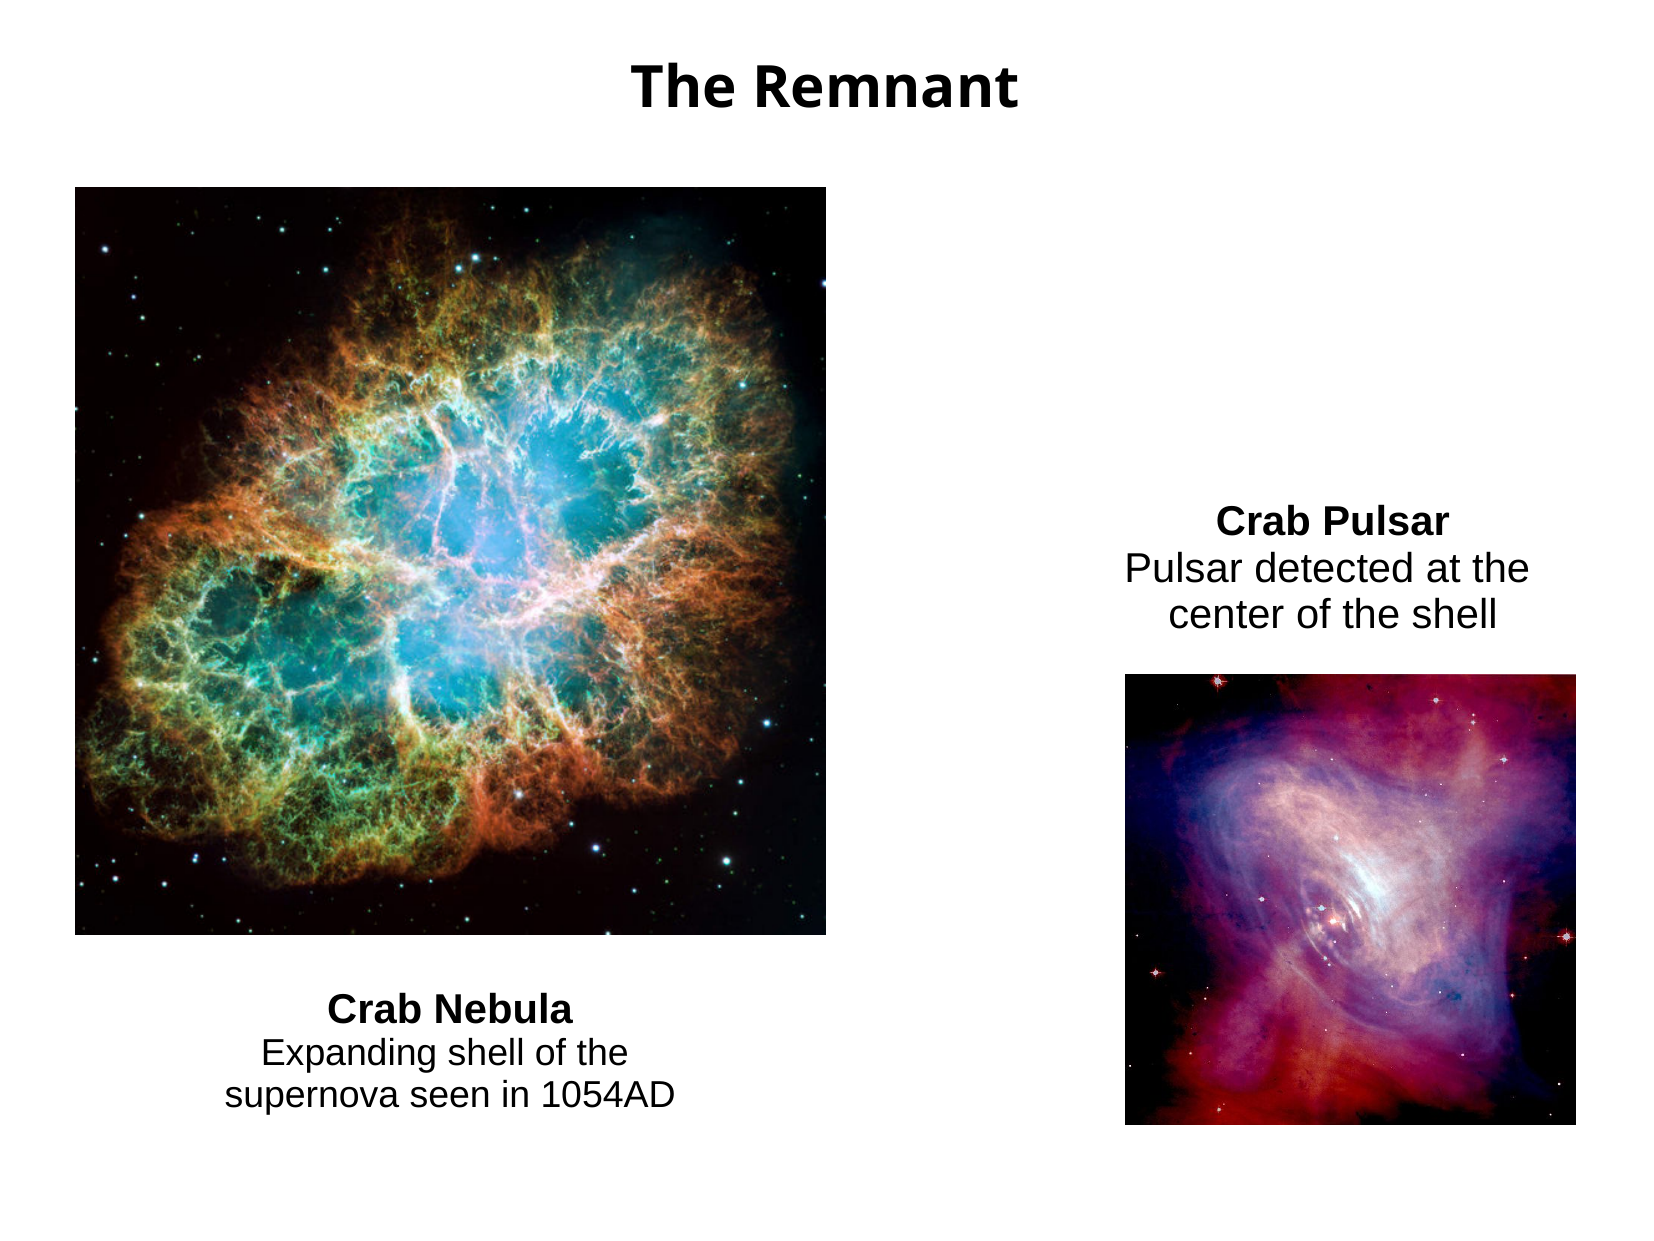

The Remnant
Crab Pulsar
Pulsar detected at the
center of the shell
Crab Nebula
Expanding shell of the
supernova seen in 1054AD